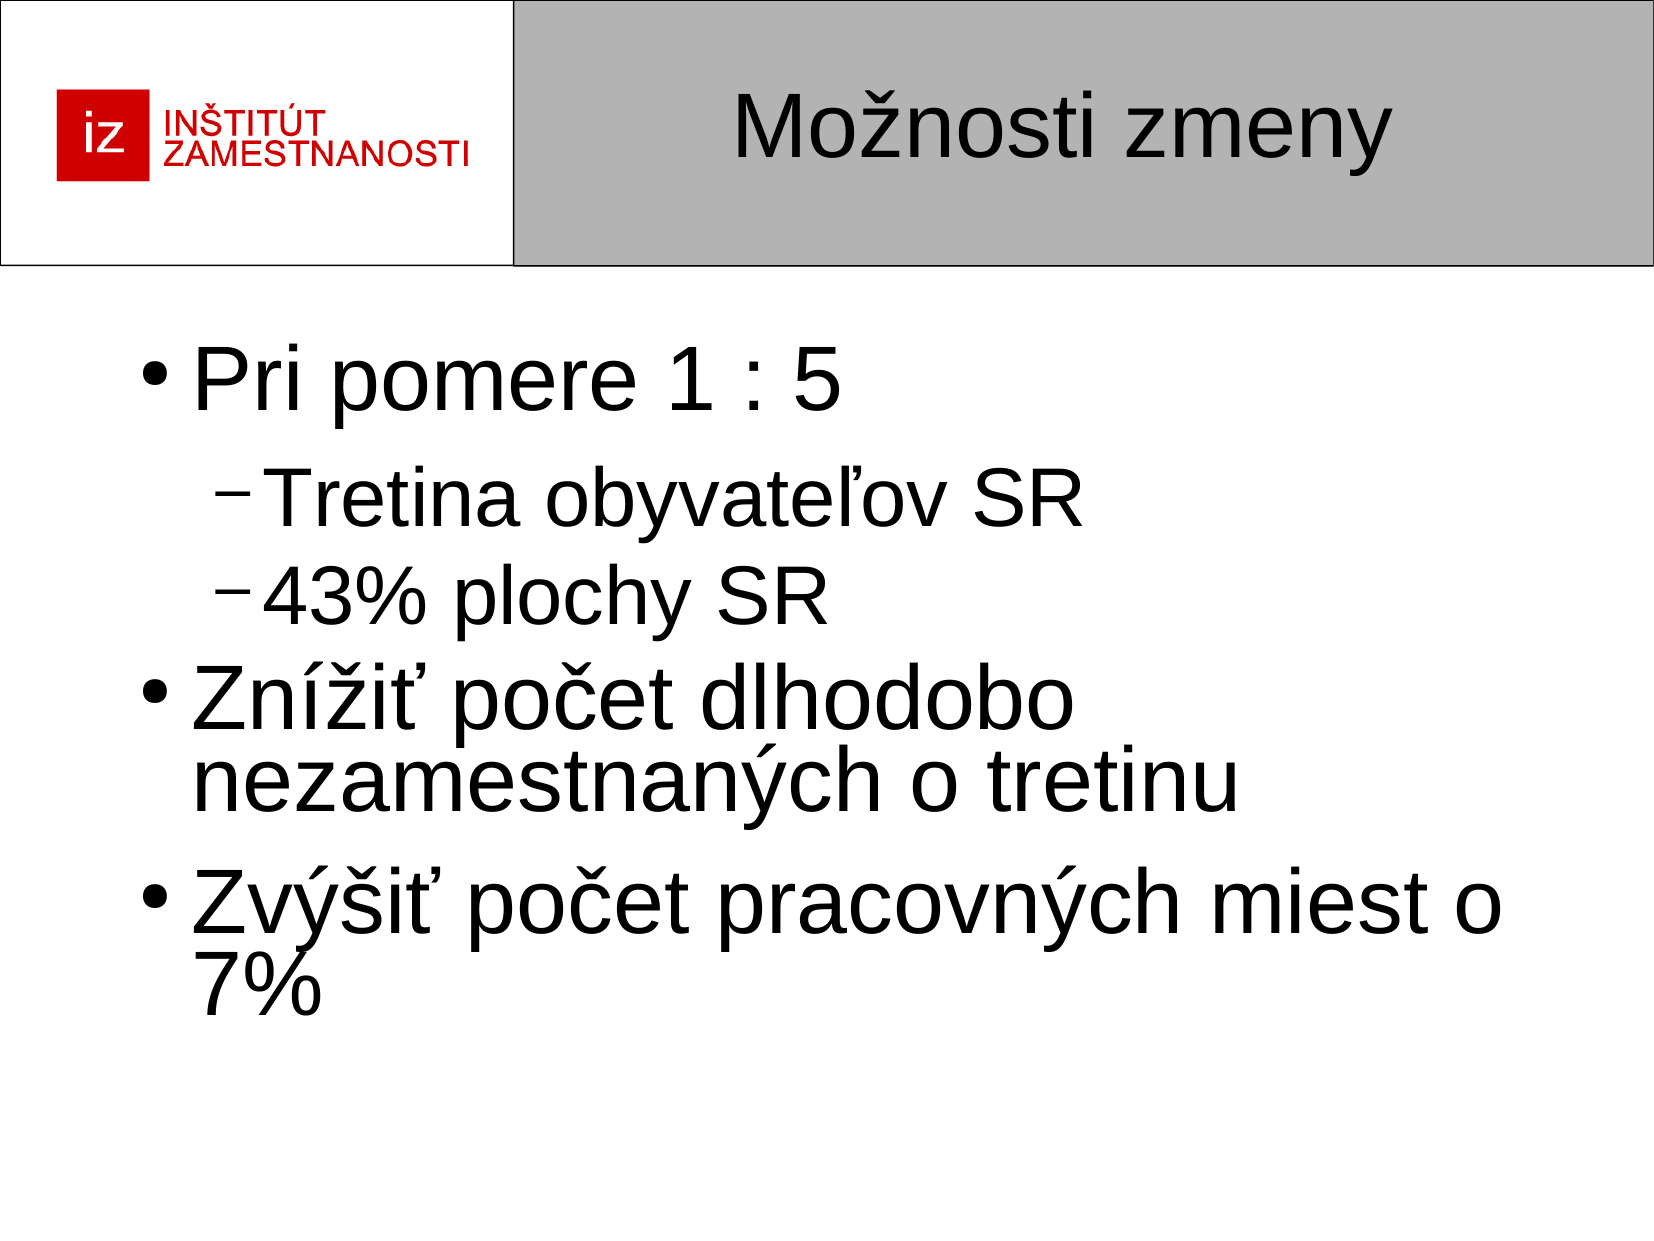

# Možnosti zmeny
Pri pomere 1 : 5
Tretina obyvateľov SR
43% plochy SR
Znížiť počet dlhodobo nezamestnaných o tretinu
Zvýšiť počet pracovných miest o 7%